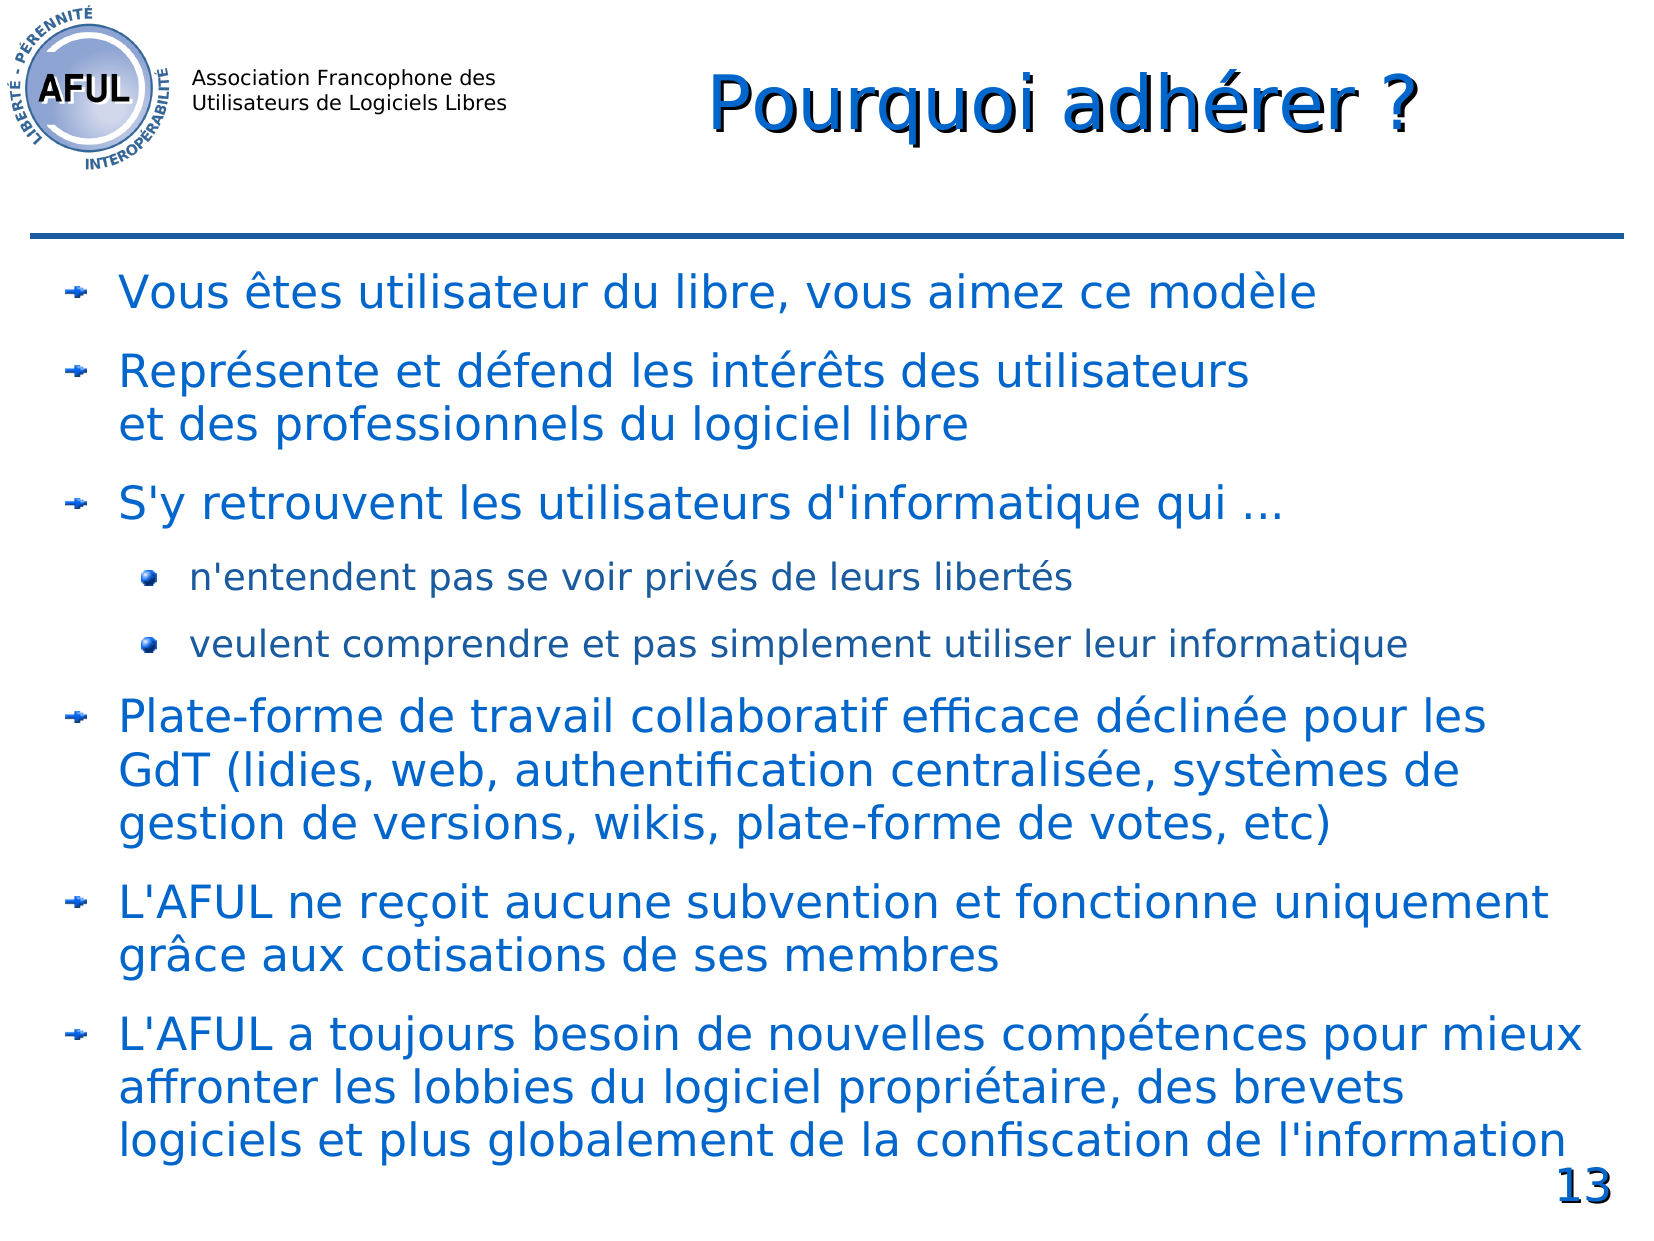

# Pourquoi adhérer ?
Vous êtes utilisateur du libre, vous aimez ce modèle
Représente et défend les intérêts des utilisateurs				 et des professionnels du logiciel libre
S'y retrouvent les utilisateurs d'informatique qui ...
n'entendent pas se voir privés de leurs libertés
veulent comprendre et pas simplement utiliser leur informatique
Plate-forme de travail collaboratif efficace déclinée pour les GdT (lidies, web, authentification centralisée, systèmes de gestion de versions, wikis, plate-forme de votes, etc)
L'AFUL ne reçoit aucune subvention et fonctionne uniquement grâce aux cotisations de ses membres
L'AFUL a toujours besoin de nouvelles compétences pour mieux affronter les lobbies du logiciel propriétaire, des brevets logiciels et plus globalement de la confiscation de l'information